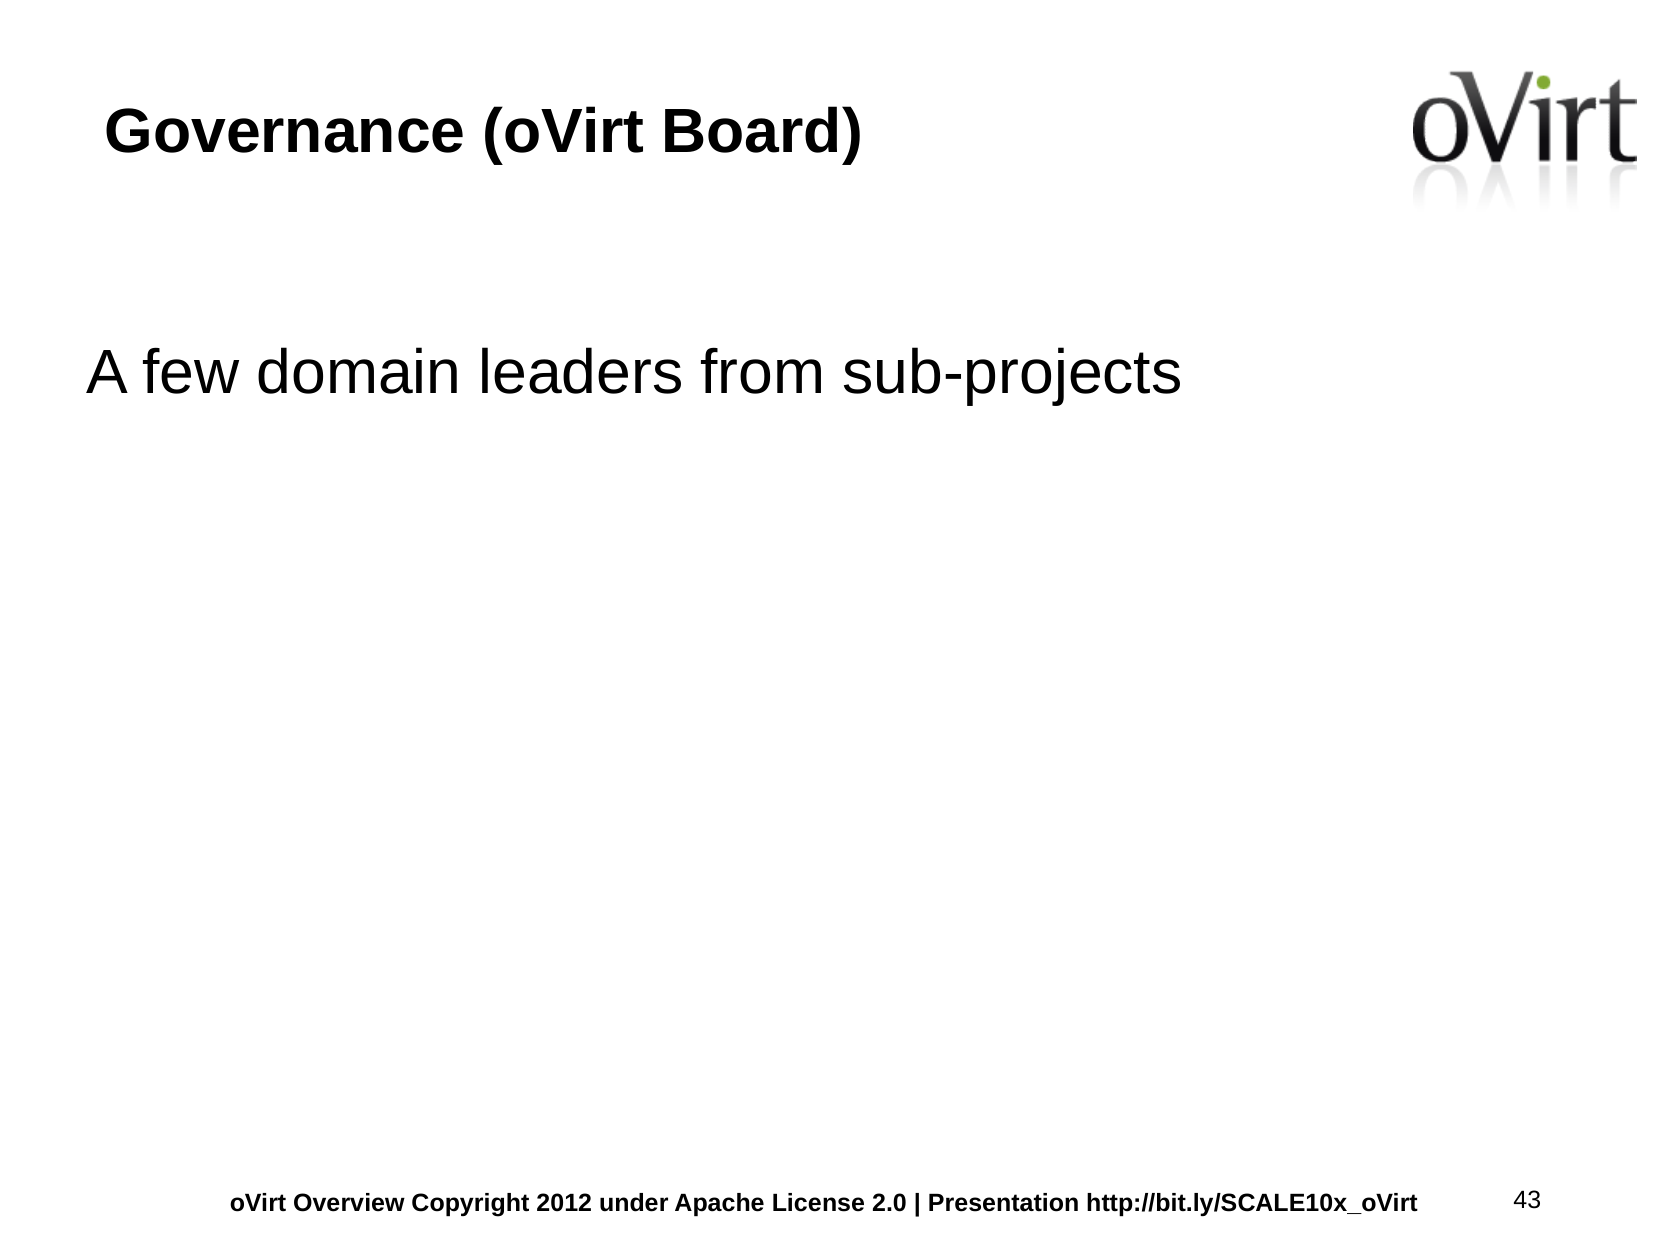

# Governance (oVirt Board)
A few domain leaders from sub-projects